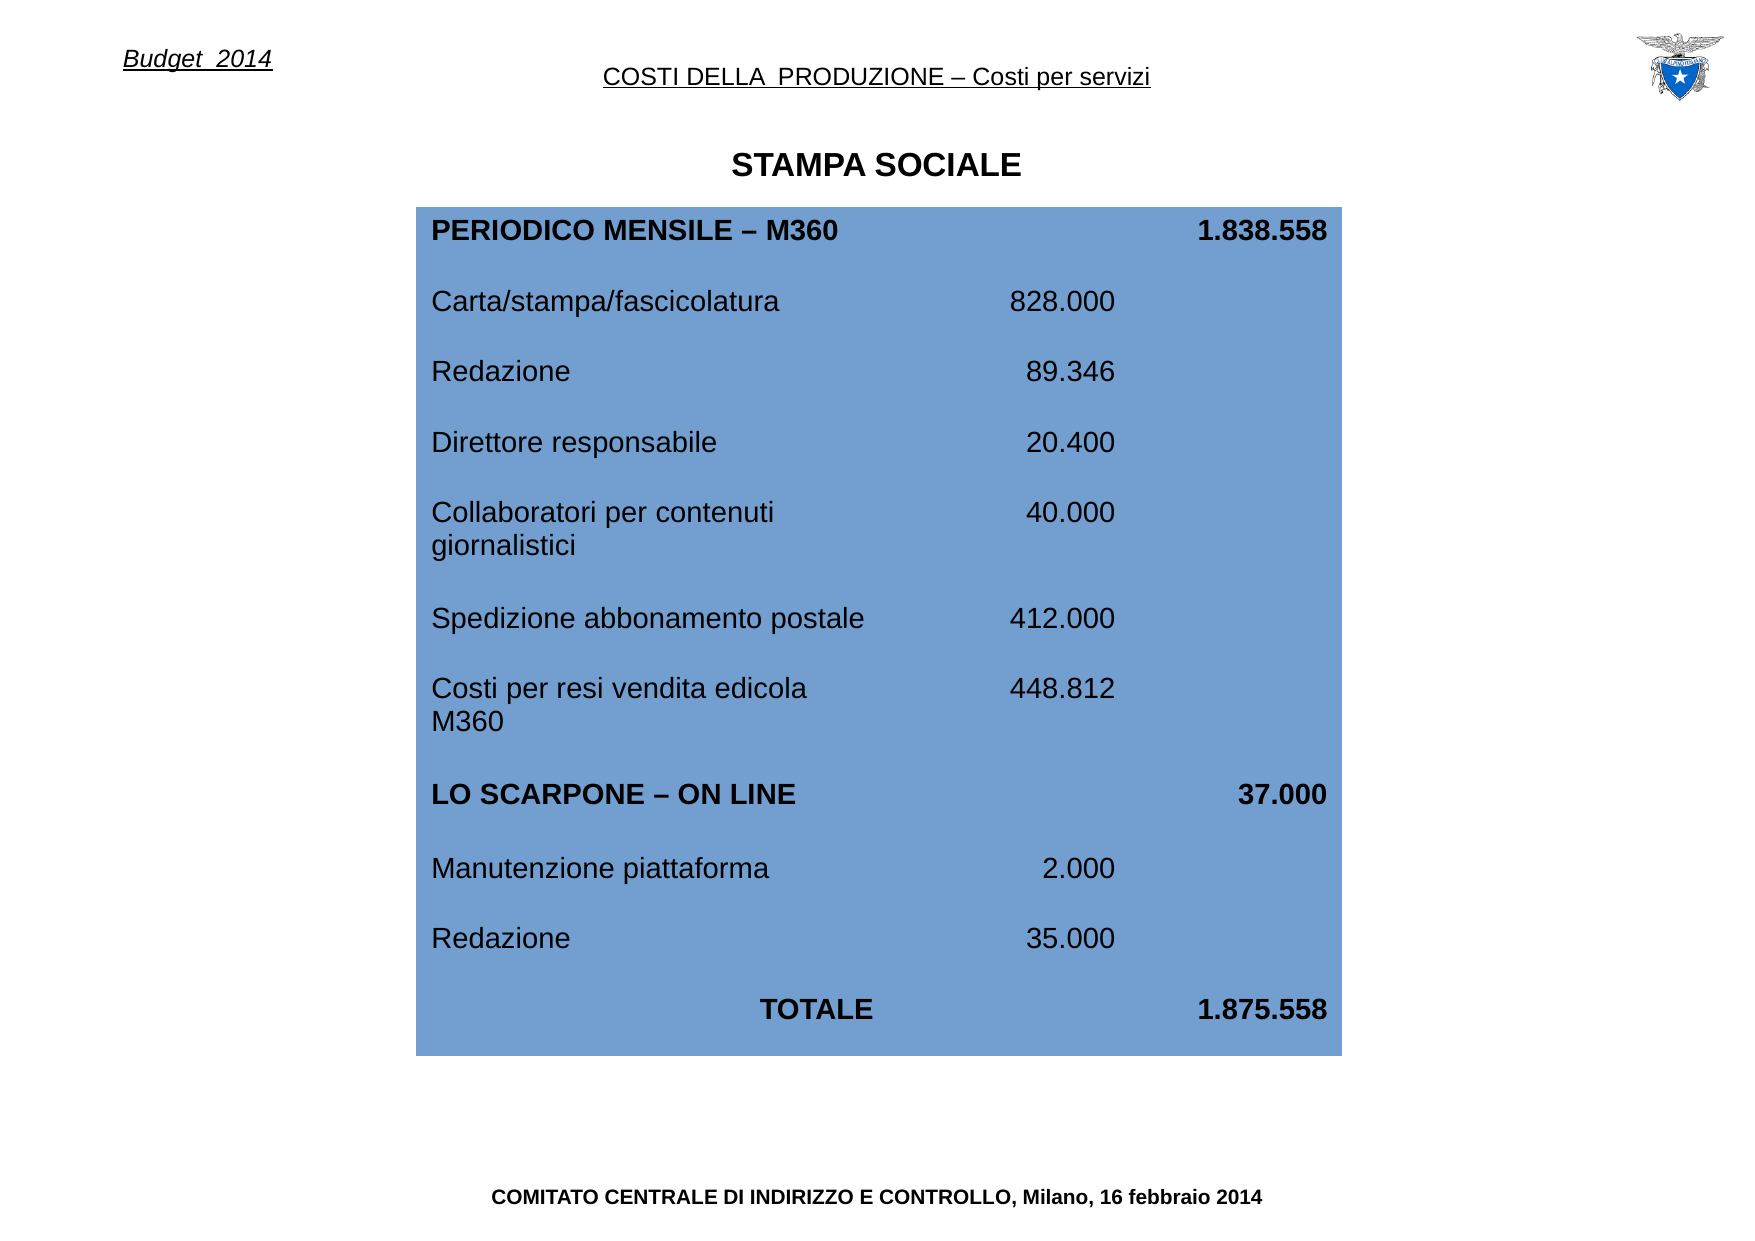

Budget 2014
COSTI DELLA PRODUZIONE – Costi per servizi
STAMPA SOCIALE
| PERIODICO MENSILE – M360 | | 1.838.558 |
| --- | --- | --- |
| Carta/stampa/fascicolatura | 828.000 | |
| Redazione | 89.346 | |
| Direttore responsabile | 20.400 | |
| Collaboratori per contenuti giornalistici | 40.000 | |
| Spedizione abbonamento postale | 412.000 | |
| Costi per resi vendita edicola M360 | 448.812 | |
| LO SCARPONE – ON LINE | | 37.000 |
| Manutenzione piattaforma | 2.000 | |
| Redazione | 35.000 | |
| TOTALE | | 1.875.558 |
COMITATO CENTRALE DI INDIRIZZO E CONTROLLO, Milano, 16 febbraio 2014